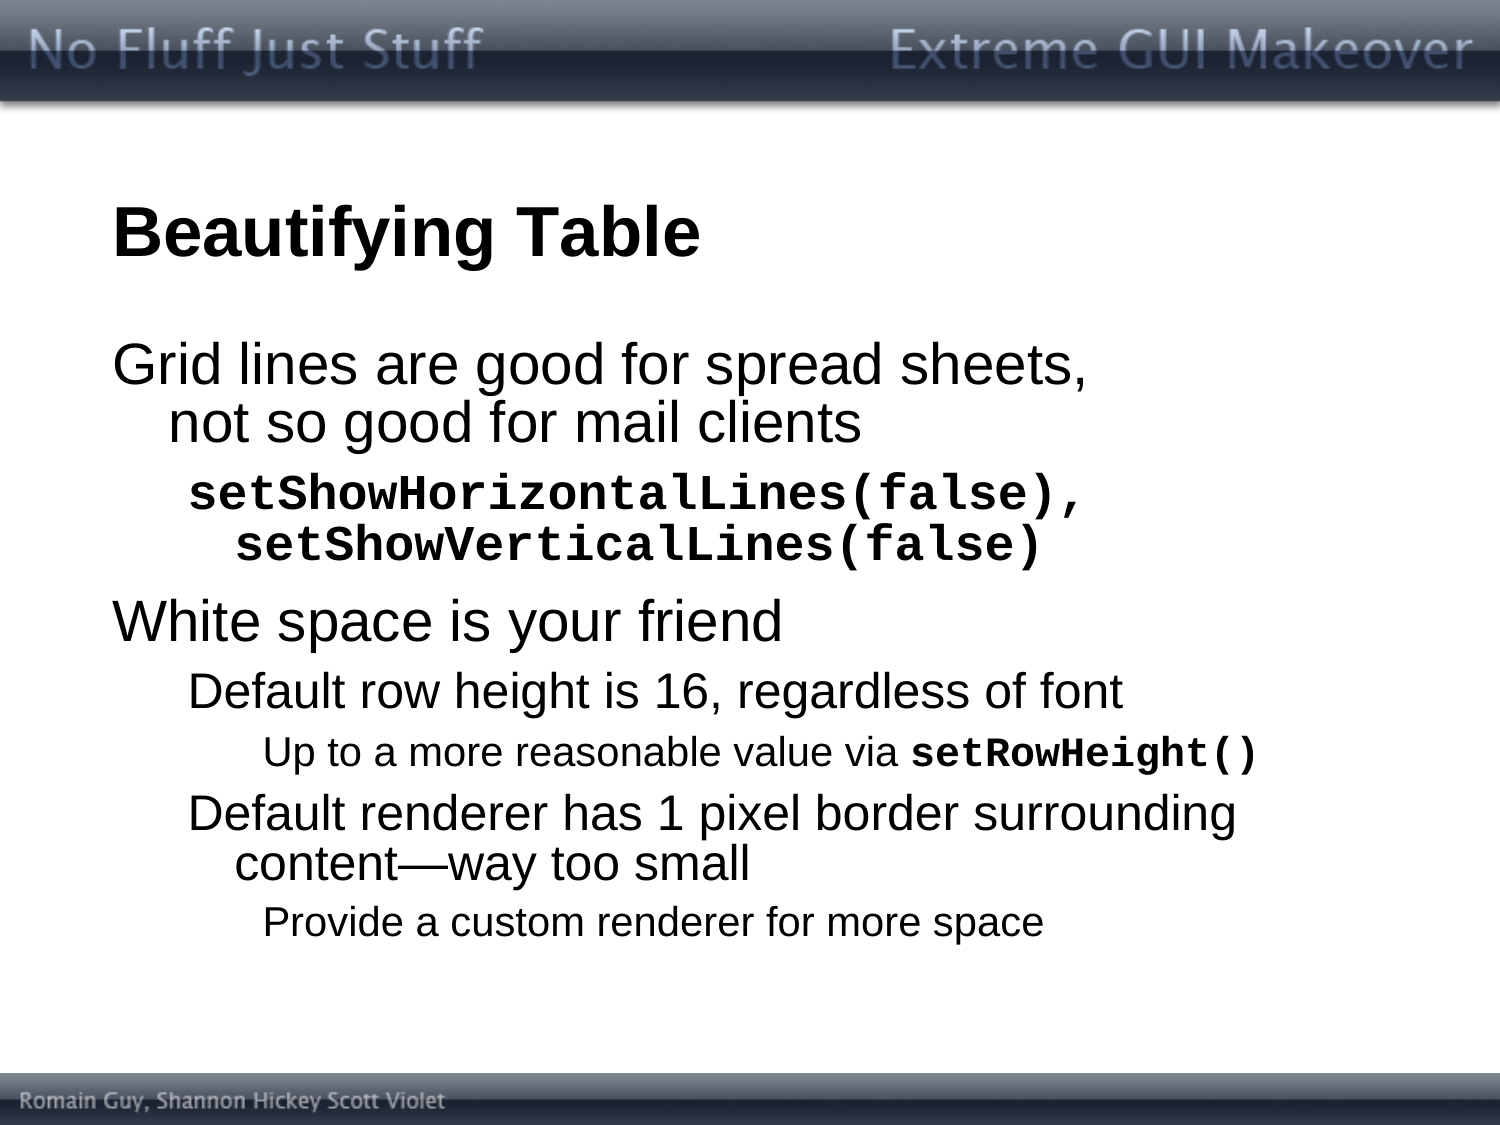

# Beautifying Table
Grid lines are good for spread sheets,
not so good for mail clients
setShowHorizontalLines(false), setShowVerticalLines(false)
White space is your friend
Default row height is 16, regardless of font
Up to a more reasonable value via setRowHeight()
Default renderer has 1 pixel border surrounding
content—way too small
Provide a custom renderer for more space